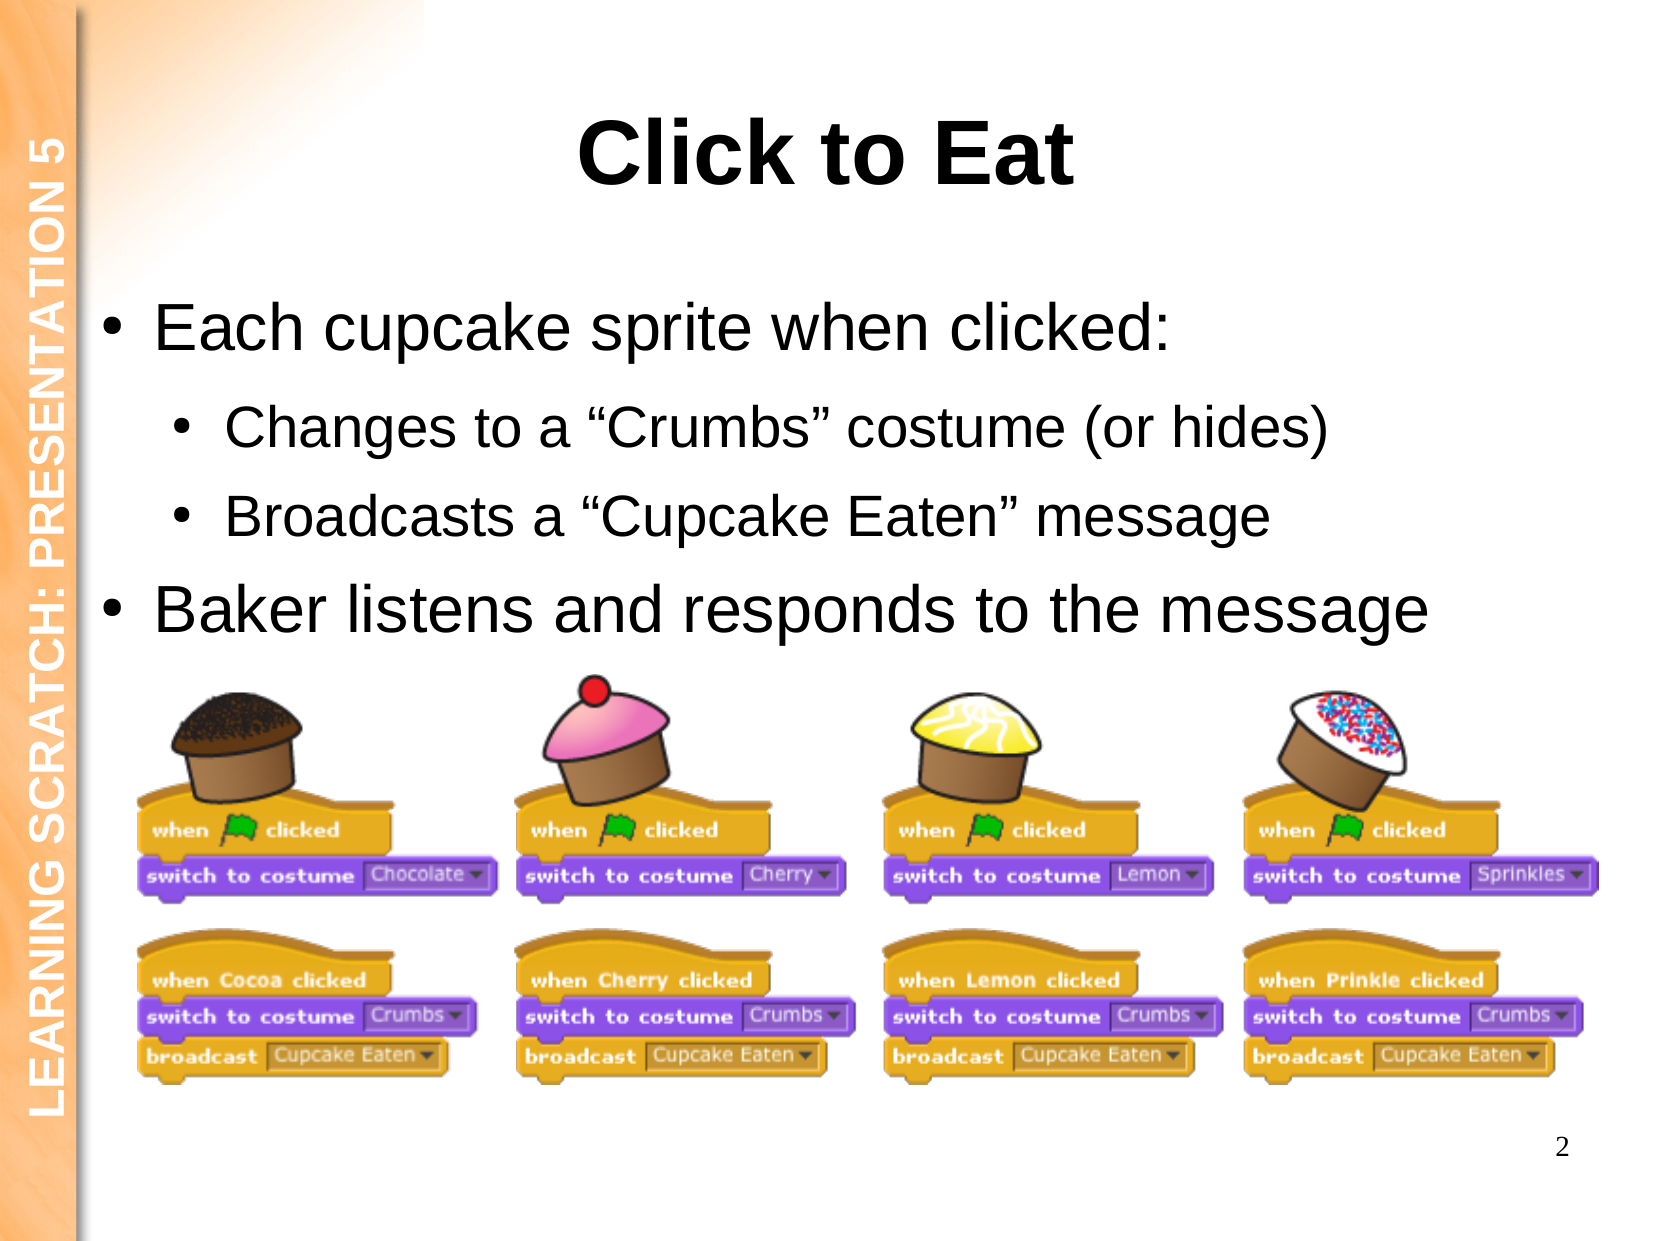

PRESENTATION 1: GETTING STARTED
# Click to Eat
Each cupcake sprite when clicked:
Changes to a “Crumbs” costume (or hides)
Broadcasts a “Cupcake Eaten” message
Baker listens and responds to the message
2